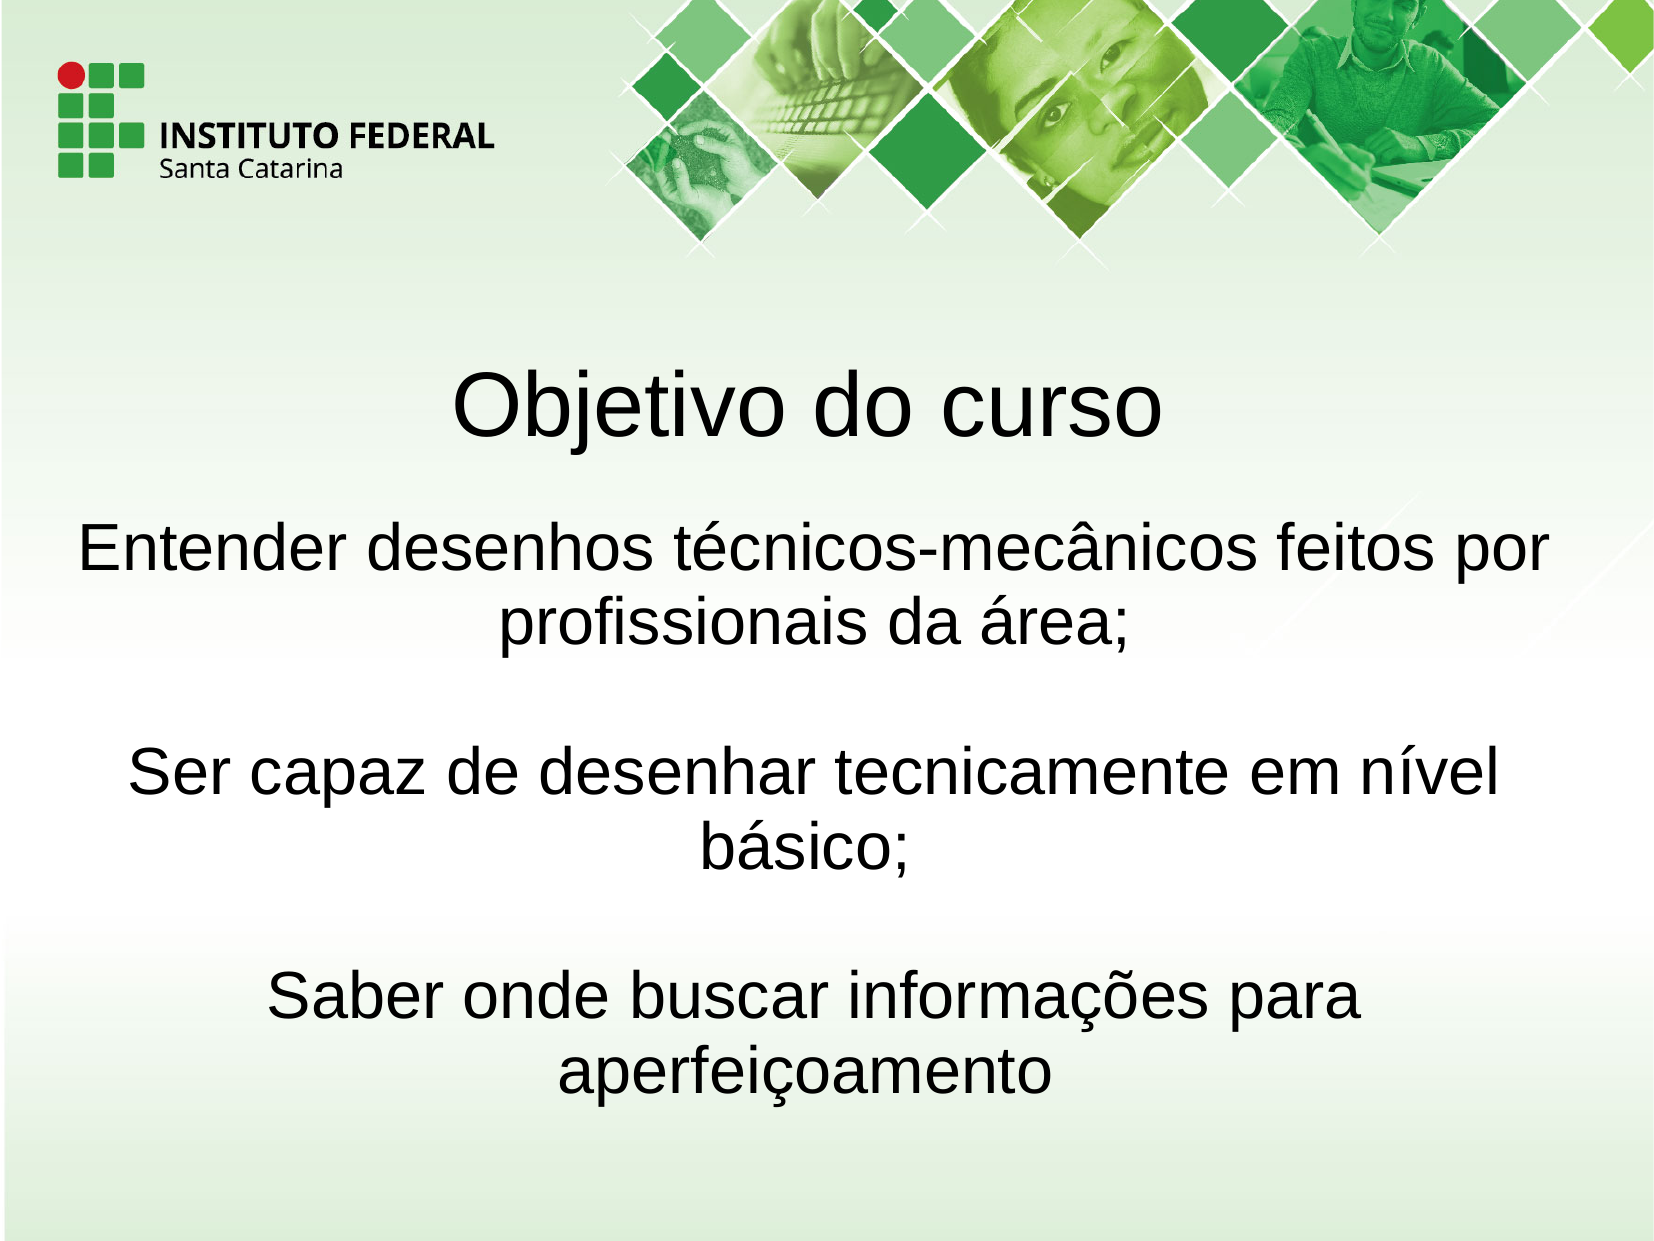

Entender desenhos técnicos-mecânicos feitos por profissionais da área;
Ser capaz de desenhar tecnicamente em nível básico;
Saber onde buscar informações para aperfeiçoamento
# Objetivo do curso